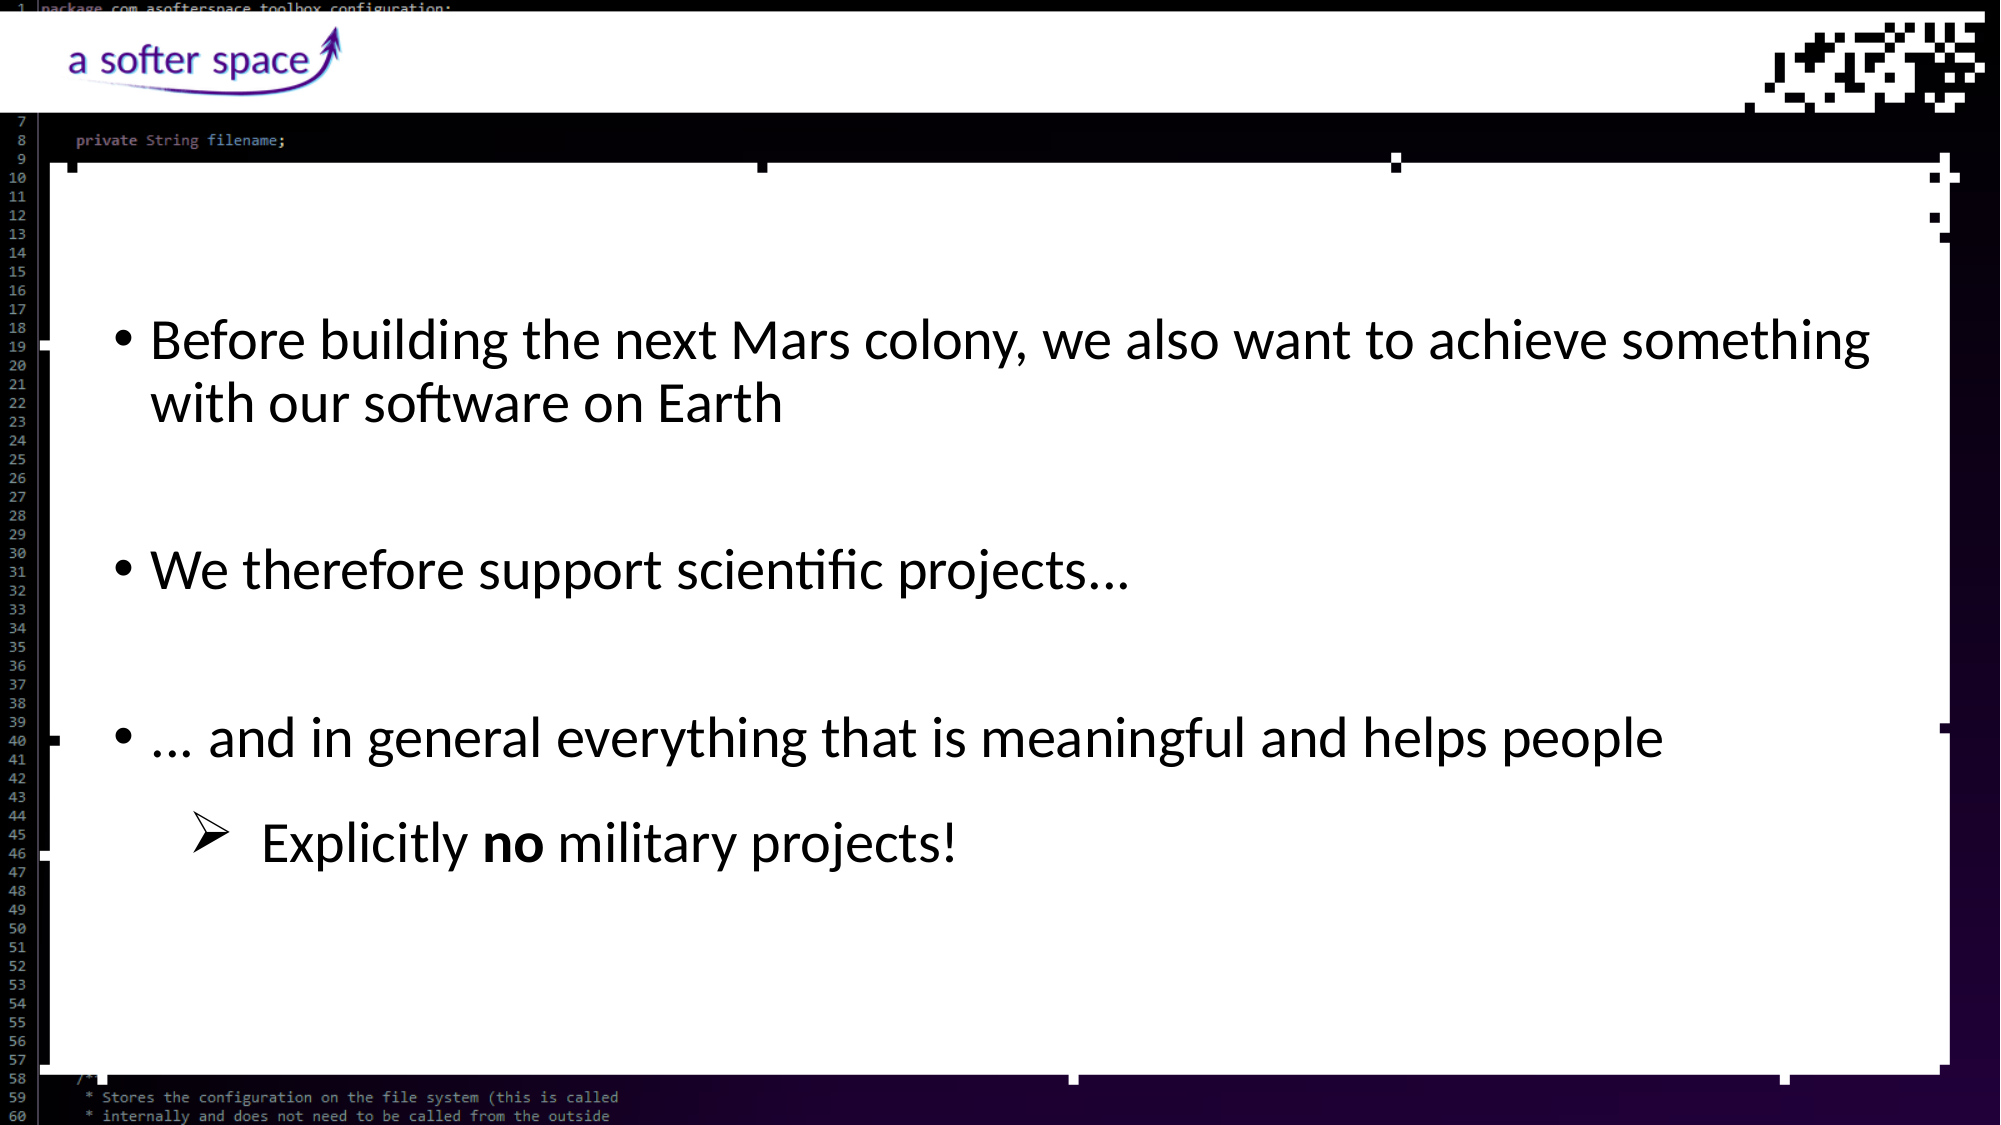

# Before building the next Mars colony, we also want to achieve something with our software on Earth
We therefore support scientific projects...
... and in general everything that is meaningful and helps people
 Explicitly no military projects!